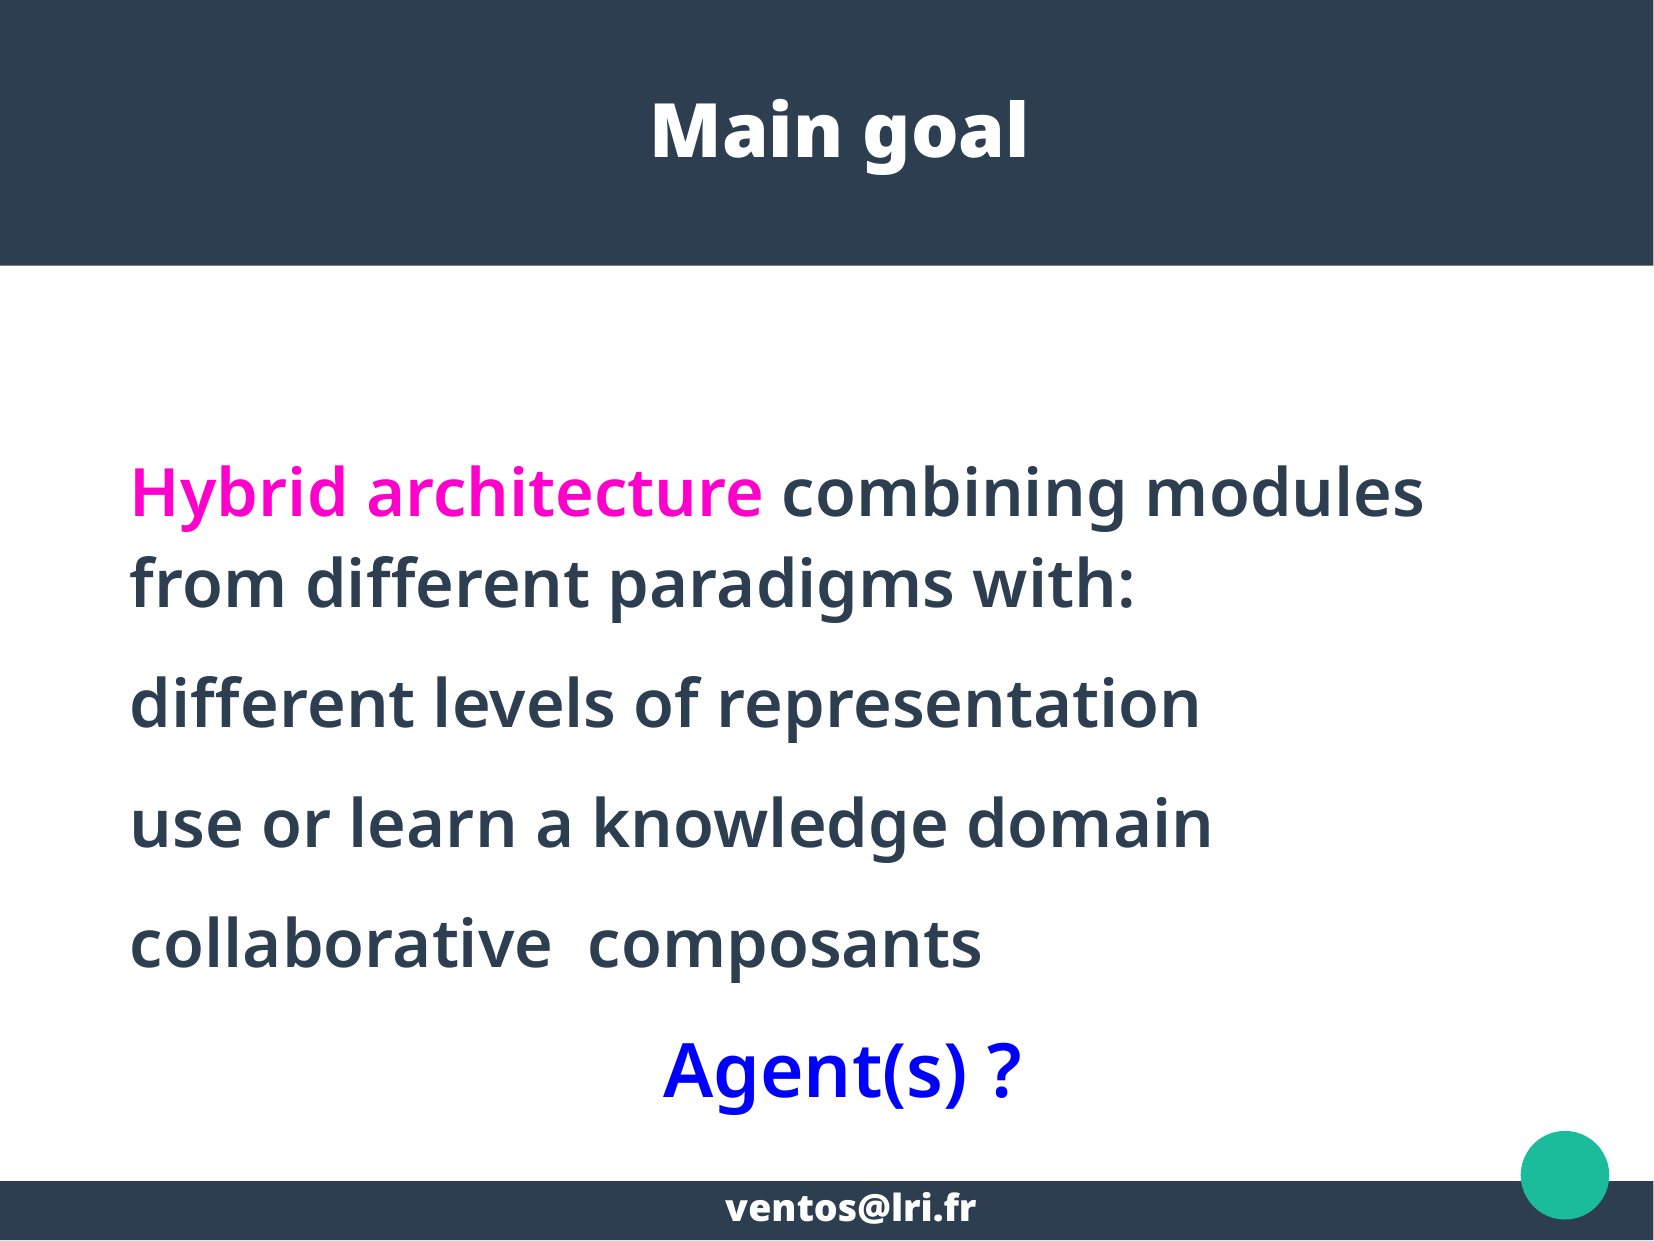

# Main goal
Hybrid architecture combining modules from different paradigms with:
different levels of representation
use or learn a knowledge domain
collaborative composants
Agent(s) ?
 ventos@lri.fr